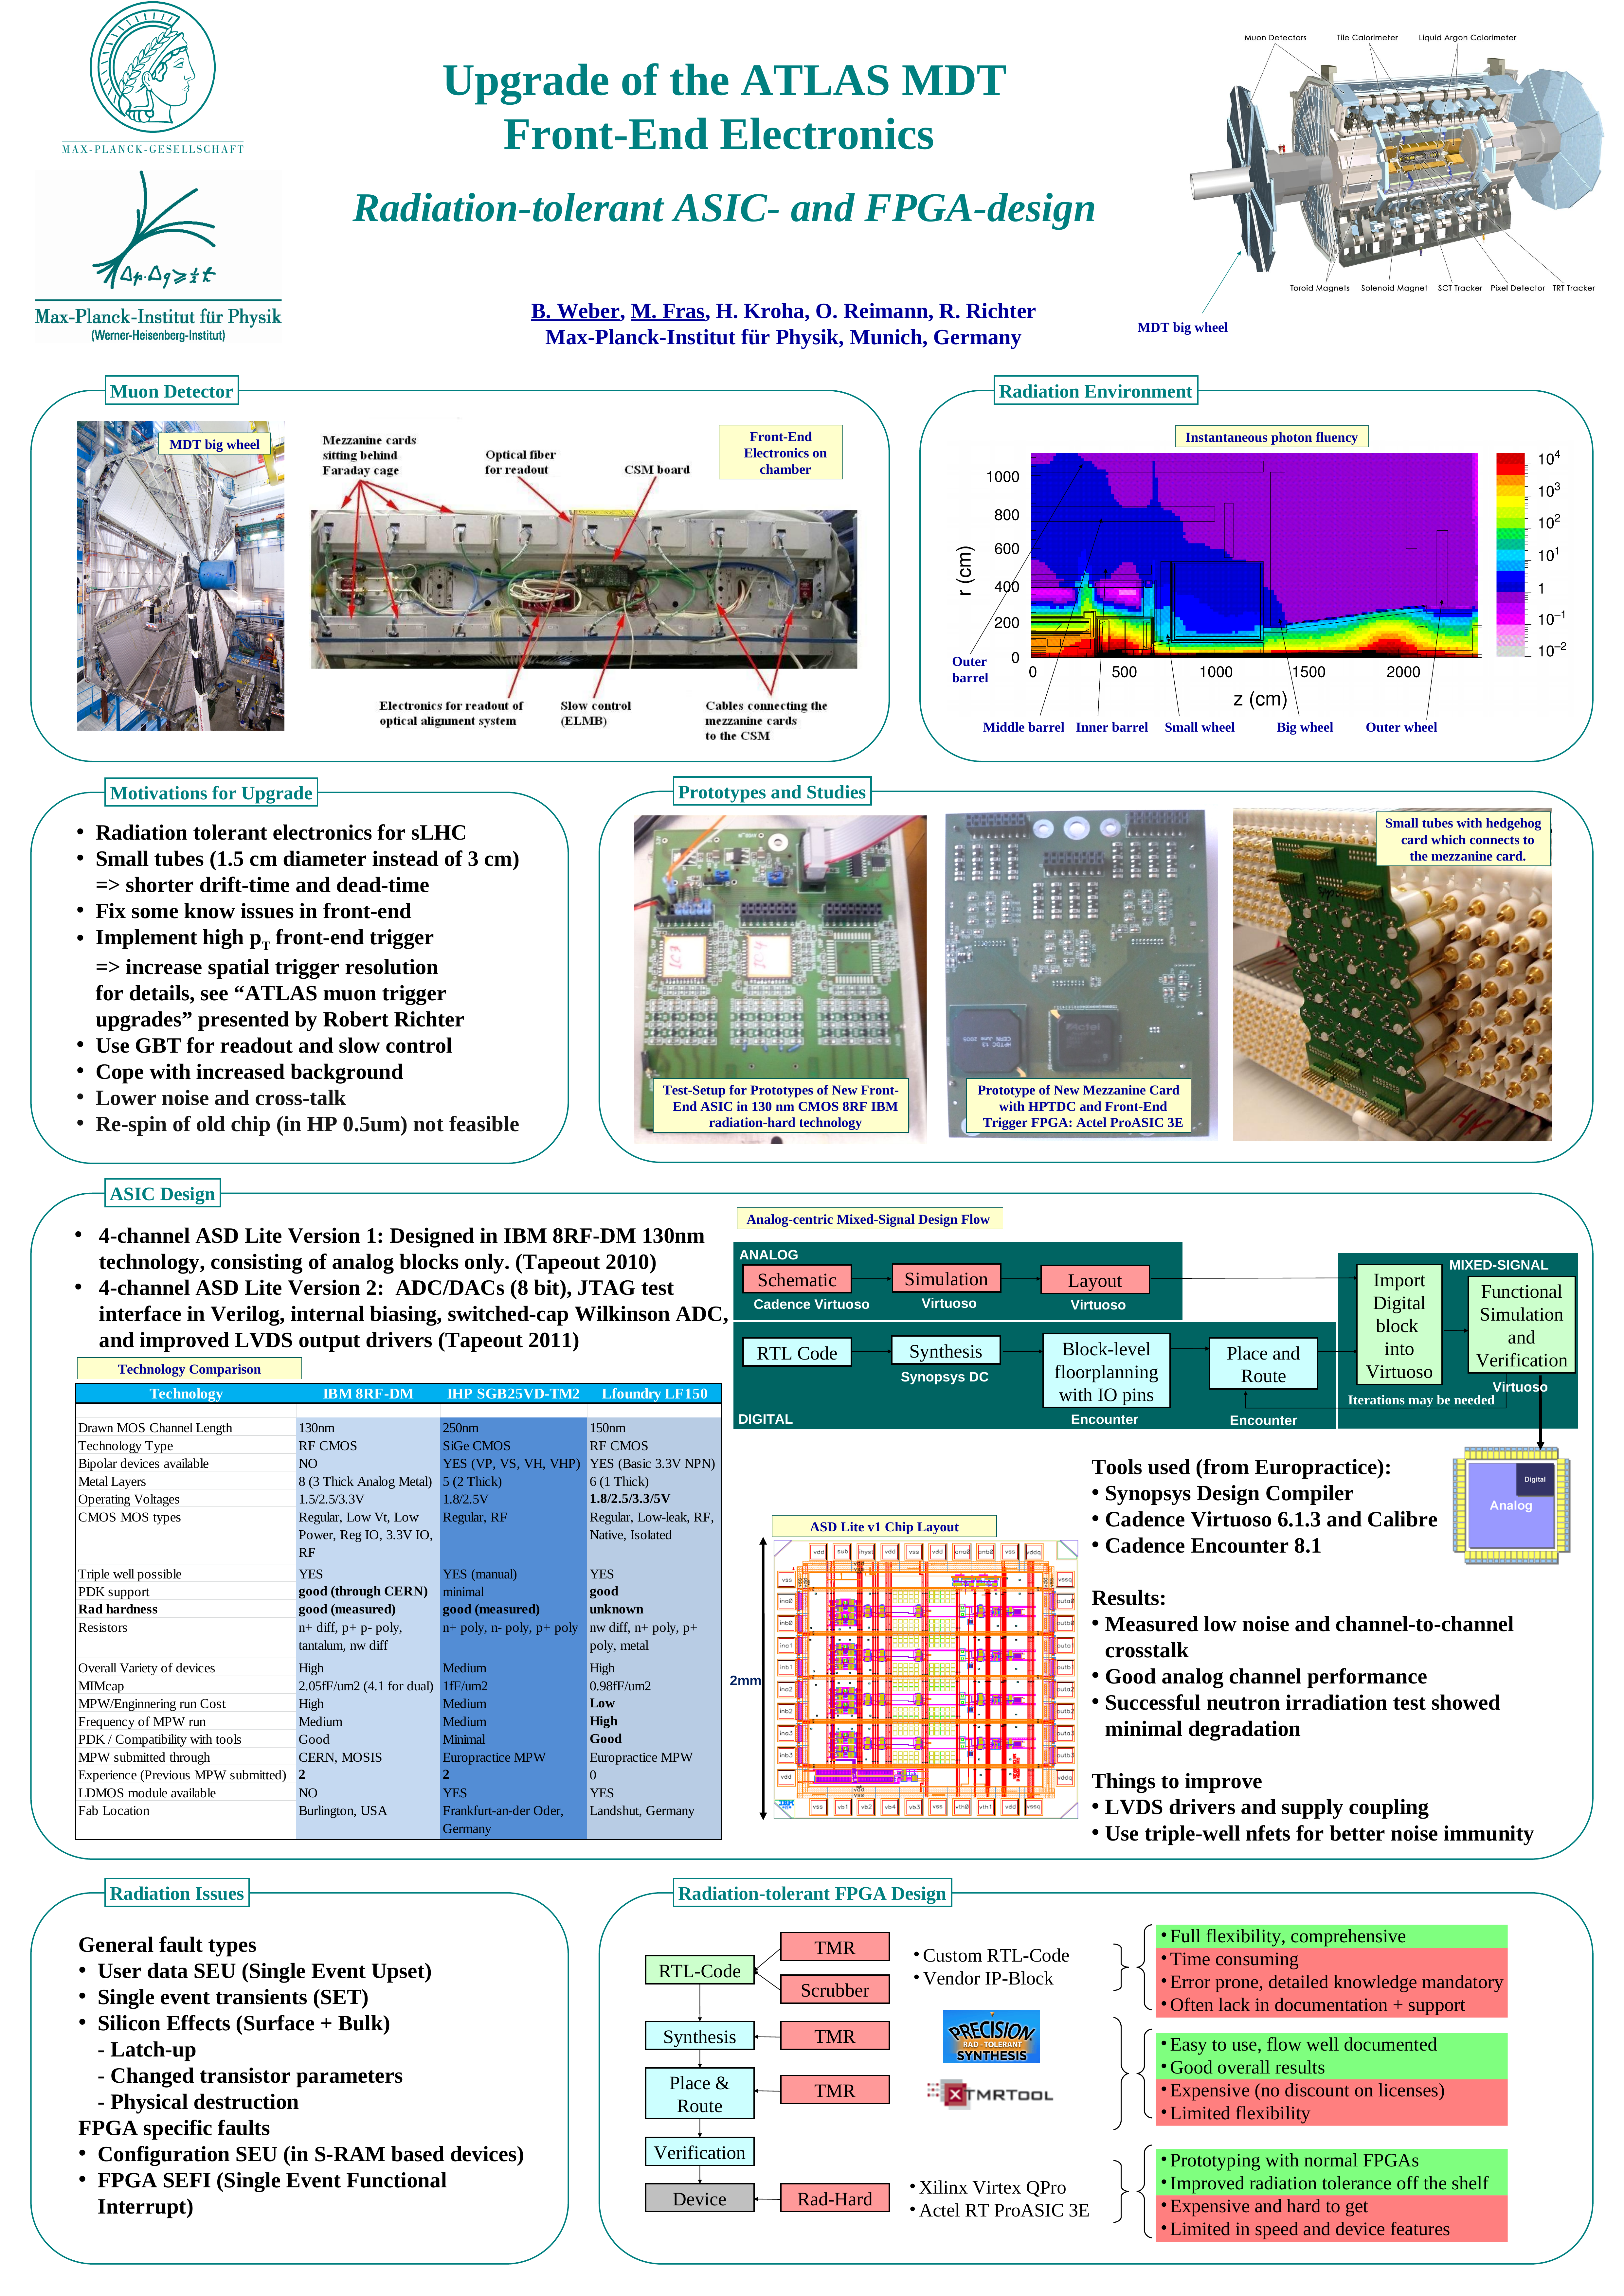

Upgrade of the ATLAS MDT
Front-End Electronics
Radiation-tolerant ASIC- and FPGA-design
B. Weber, M. Fras, H. Kroha, O. Reimann, R. Richter
Max-Planck-Institut für Physik, Munich, Germany
MDT big wheel
Muon Detector
Radiation Environment
Front-End Electronics on chamber
Instantaneous photon fluency
MDT big wheel
Outer barrel
Middle barrel
Inner barrel
Small wheel
Big wheel
Outer wheel
Prototypes and Studies
Motivations for Upgrade
Small tubes with hedgehog card which connects to the mezzanine card.
Radiation tolerant electronics for sLHC
Small tubes (1.5 cm diameter instead of 3 cm)
=> shorter drift-time and dead-time
Fix some know issues in front-end
Implement high pT front-end trigger
=> increase spatial trigger resolution
for details, see “ATLAS muon trigger upgrades” presented by Robert Richter
Use GBT for readout and slow control
Cope with increased background
Lower noise and cross-talk
Re-spin of old chip (in HP 0.5um) not feasible
Test-Setup for Prototypes of New Front-End ASIC in 130 nm CMOS 8RF IBM radiation-hard technology
Prototype of New Mezzanine Card with HPTDC and Front-End Trigger FPGA: Actel ProASIC 3E
ASIC Design
Analog-centric Mixed-Signal Design Flow
4-channel ASD Lite Version 1: Designed in IBM 8RF-DM 130nm technology, consisting of analog blocks only. (Tapeout 2010)
4-channel ASD Lite Version 2: ADC/DACs (8 bit), JTAG test interface in Verilog, internal biasing, switched-cap Wilkinson ADC, and improved LVDS output drivers (Tapeout 2011)
ANALOG
MIXED-SIGNAL
Simulation
Import Digital block into Virtuoso
Schematic
Layout
Functional
Simulation and Verification
Virtuoso
Cadence Virtuoso
Virtuoso
Block-level floorplanning with IO pins
Synthesis
RTL Code
Place and Route
Technology Comparison
Synopsys DC
Virtuoso
Iterations may be needed
DIGITAL
Encounter
Encounter
Tools used (from Europractice):
Synopsys Design Compiler
Cadence Virtuoso 6.1.3 and Calibre
Cadence Encounter 8.1
Results:
Measured low noise and channel-to-channel crosstalk
Good analog channel performance
Successful neutron irradiation test showed minimal degradation
Things to improve
LVDS drivers and supply coupling
Use triple-well nfets for better noise immunity
ASD Lite v1 Chip Layout
2mm
Radiation Issues
Radiation-tolerant FPGA Design
Full flexibility, comprehensive
Time consuming
Error prone, detailed knowledge mandatory
Often lack in documentation + support
General fault types
User data SEU (Single Event Upset)
Single event transients (SET)
Silicon Effects (Surface + Bulk)
- Latch-up
- Changed transistor parameters
- Physical destruction
FPGA specific faults
Configuration SEU (in S-RAM based devices)
FPGA SEFI (Single Event Functional Interrupt)
TMR
Custom RTL-Code
Vendor IP-Block
RTL-Code
Scrubber
TMR
Synthesis
Easy to use, flow well documented
Good overall results
Expensive (no discount on licenses)
Limited flexibility
Place & Route
TMR
Verification
Prototyping with normal FPGAs
Improved radiation tolerance off the shelf
Expensive and hard to get
Limited in speed and device features
Xilinx Virtex QPro
Actel RT ProASIC 3E
Device
Rad-Hard